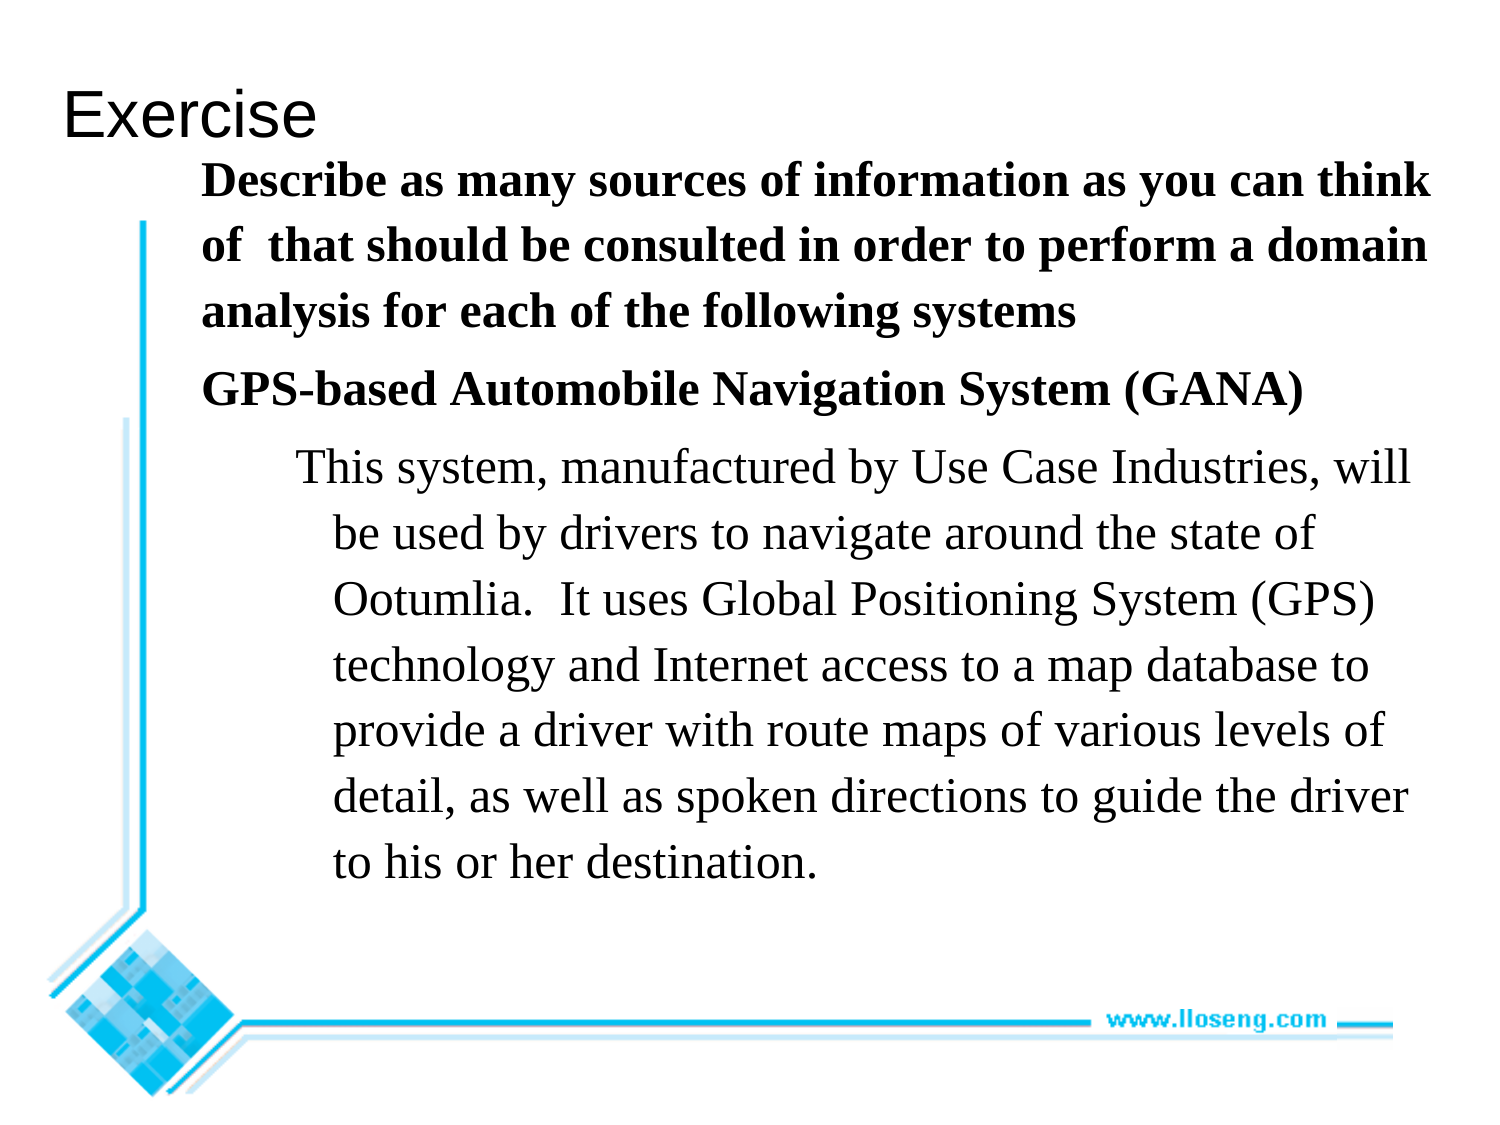

# Exercise
Describe as many sources of information as you can think of that should be consulted in order to perform a domain analysis for each of the following systems
GPS-based Automobile Navigation System (GANA)
This system, manufactured by Use Case Industries, will be used by drivers to navigate around the state of Ootumlia. It uses Global Positioning System (GPS) technology and Internet access to a map database to provide a driver with route maps of various levels of detail, as well as spoken directions to guide the driver to his or her destination.